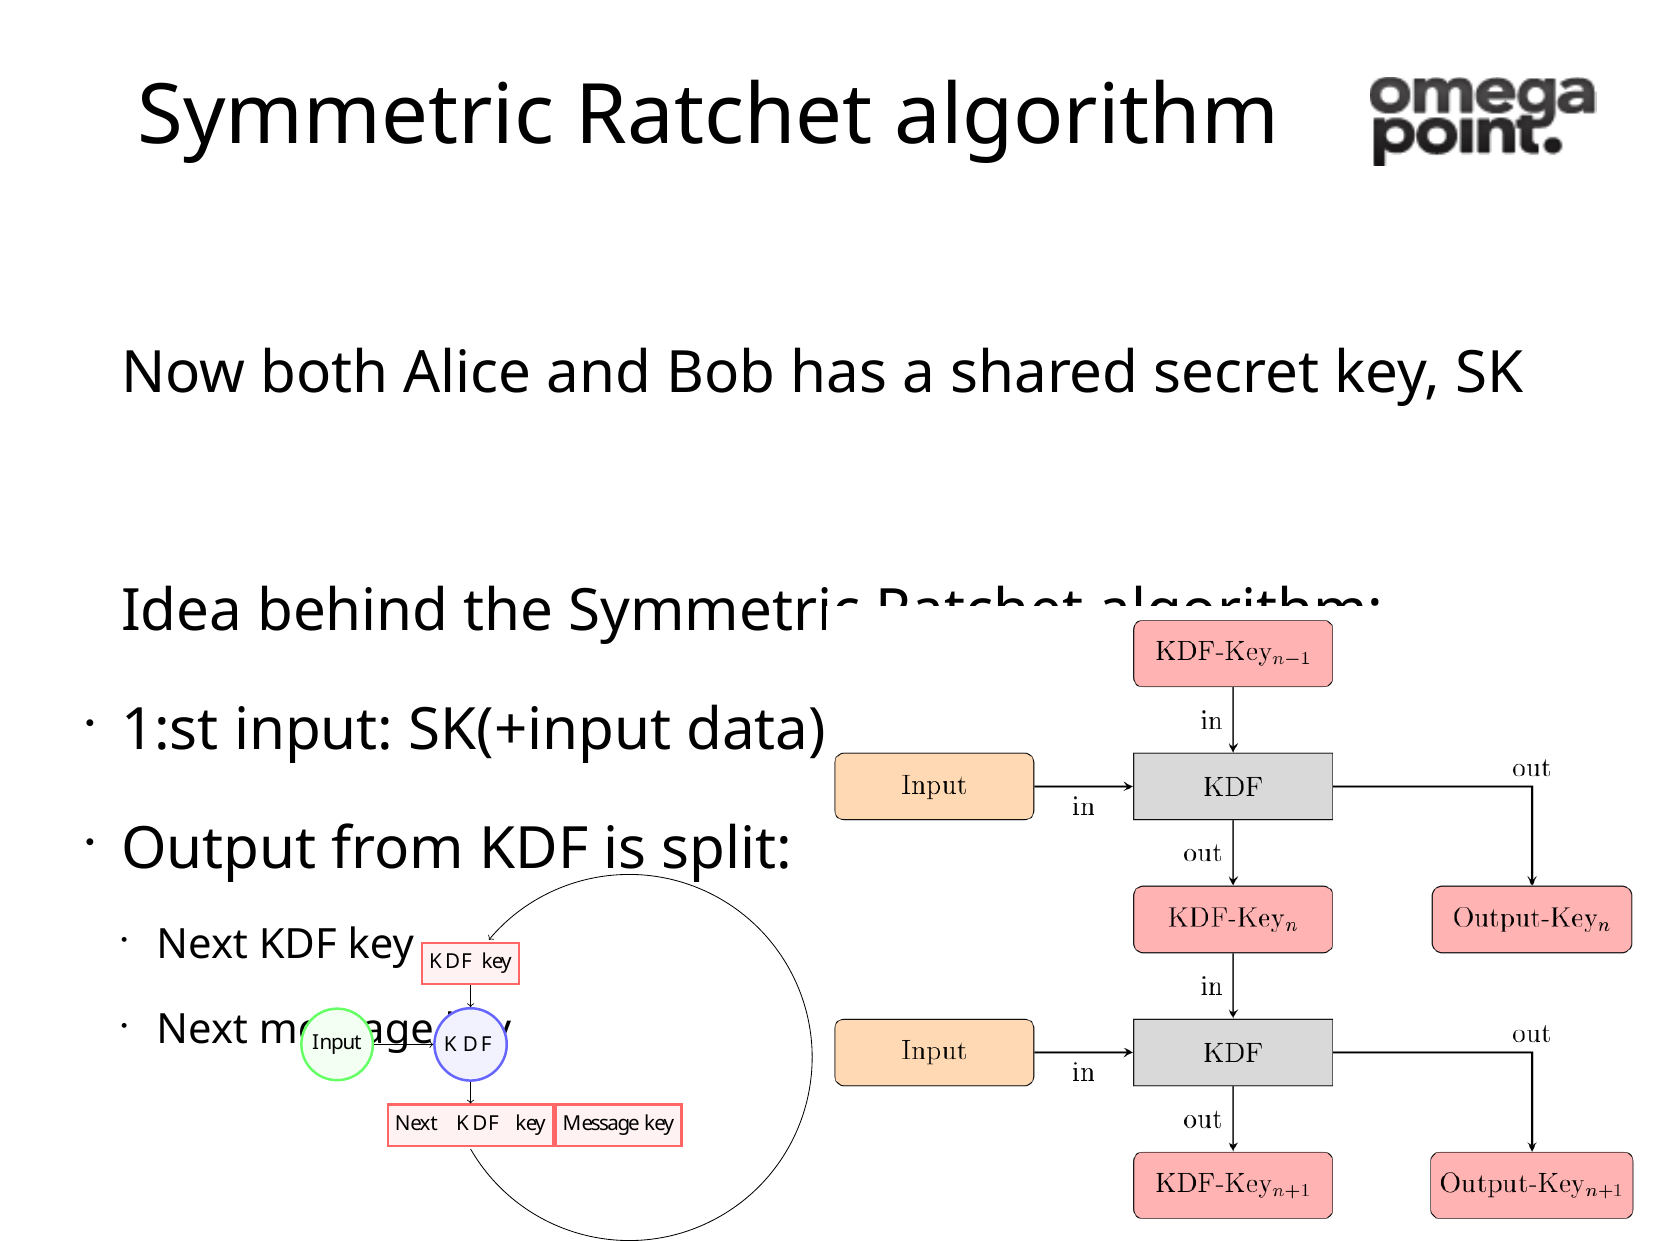

Symmetric Ratchet algorithm
Now both Alice and Bob has a shared secret key, SK
Idea behind the Symmetric Ratchet algorithm:
1:st input: SK(+input data)
Output from KDF is split:
Next KDF key
Next message key